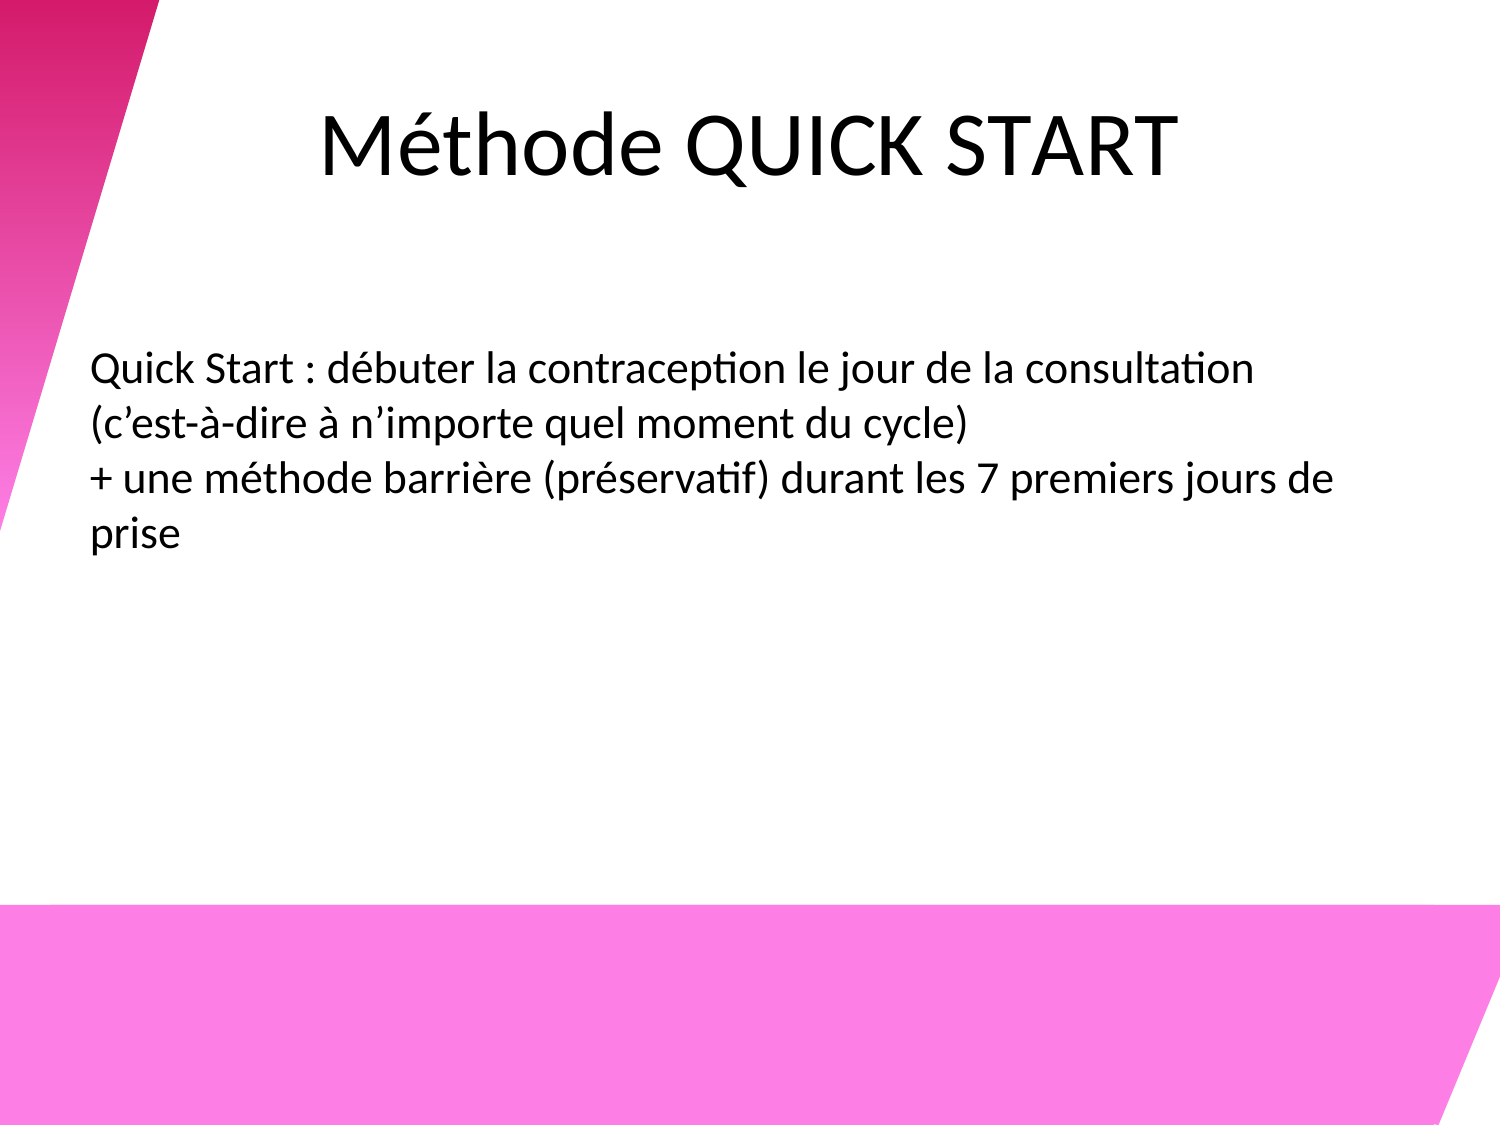

# Méthode QUICK START
Quick Start : débuter la contraception le jour de la consultation
(c’est-à-dire à n’importe quel moment du cycle)
+ une méthode barrière (préservatif) durant les 7 premiers jours de prise